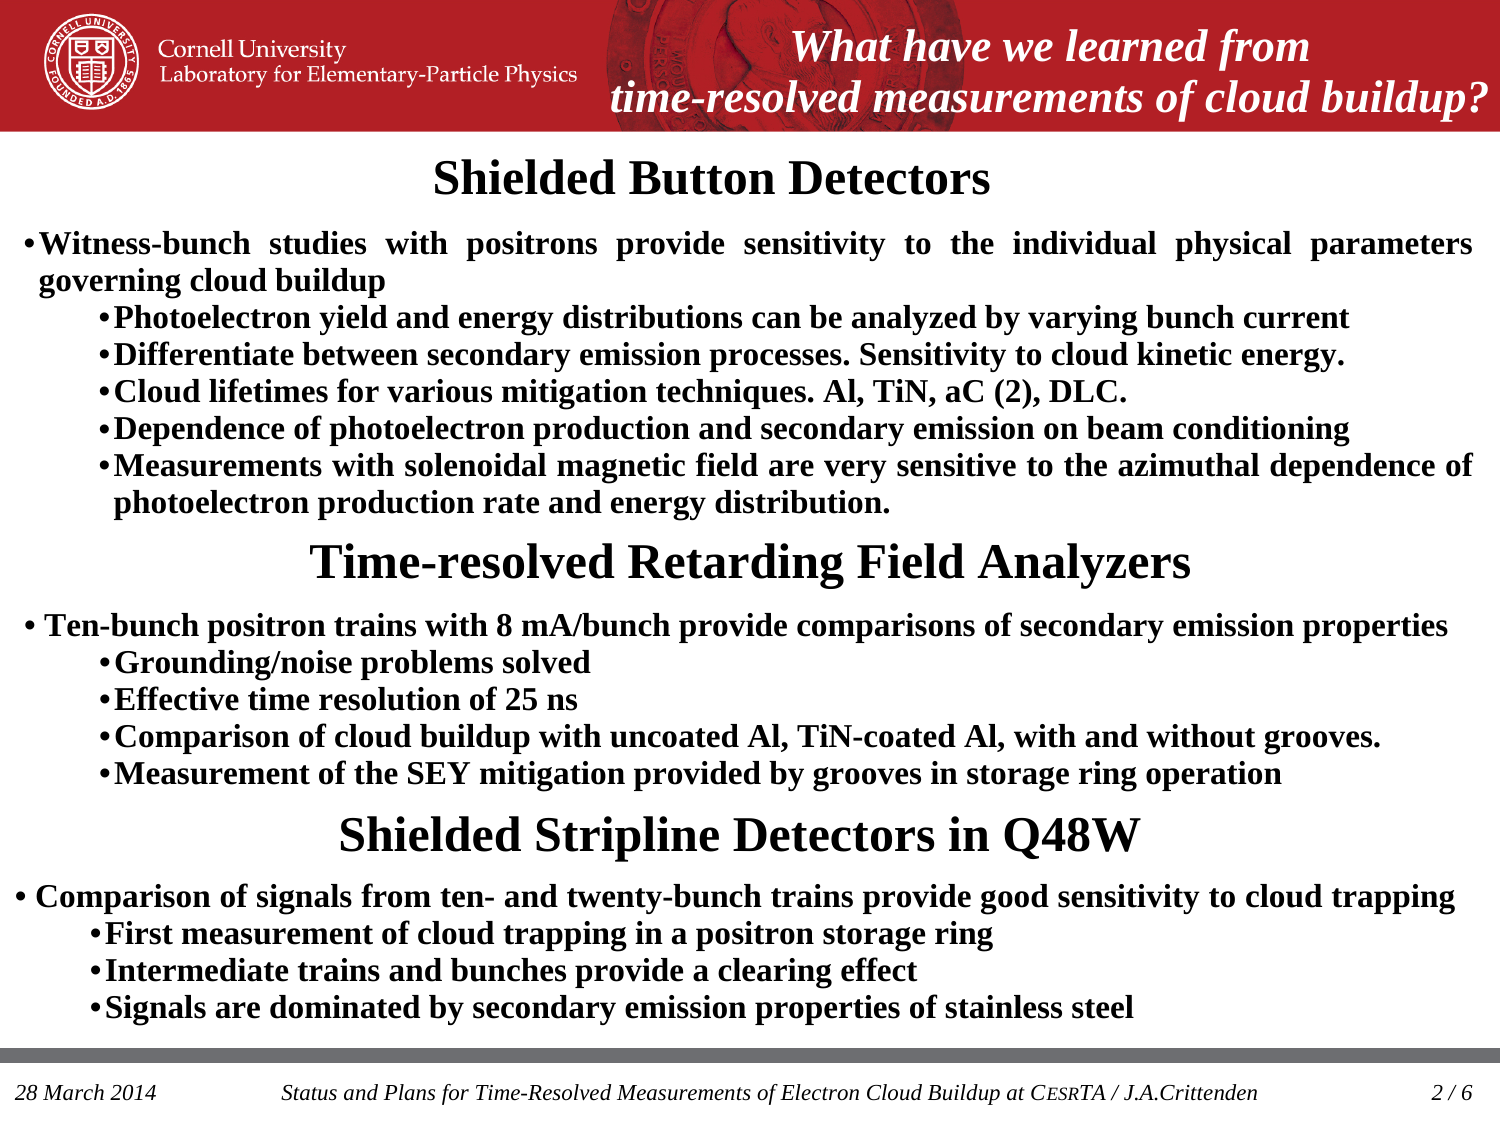

# What have we learned from time-resolved measurements of cloud buildup?
Shielded Button Detectors
Witness-bunch studies with positrons provide sensitivity to the individual physical parameters governing cloud buildup
Photoelectron yield and energy distributions can be analyzed by varying bunch current
Differentiate between secondary emission processes. Sensitivity to cloud kinetic energy.
Cloud lifetimes for various mitigation techniques. Al, TiN, aC (2), DLC.
Dependence of photoelectron production and secondary emission on beam conditioning
Measurements with solenoidal magnetic field are very sensitive to the azimuthal dependence of photoelectron production rate and energy distribution.
Time-resolved Retarding Field Analyzers
 Ten-bunch positron trains with 8 mA/bunch provide comparisons of secondary emission properties
Grounding/noise problems solved
Effective time resolution of 25 ns
Comparison of cloud buildup with uncoated Al, TiN-coated Al, with and without grooves.
Measurement of the SEY mitigation provided by grooves in storage ring operation
Shielded Stripline Detectors in Q48W
 Comparison of signals from ten- and twenty-bunch trains provide good sensitivity to cloud trapping
First measurement of cloud trapping in a positron storage ring
Intermediate trains and bunches provide a clearing effect
Signals are dominated by secondary emission properties of stainless steel